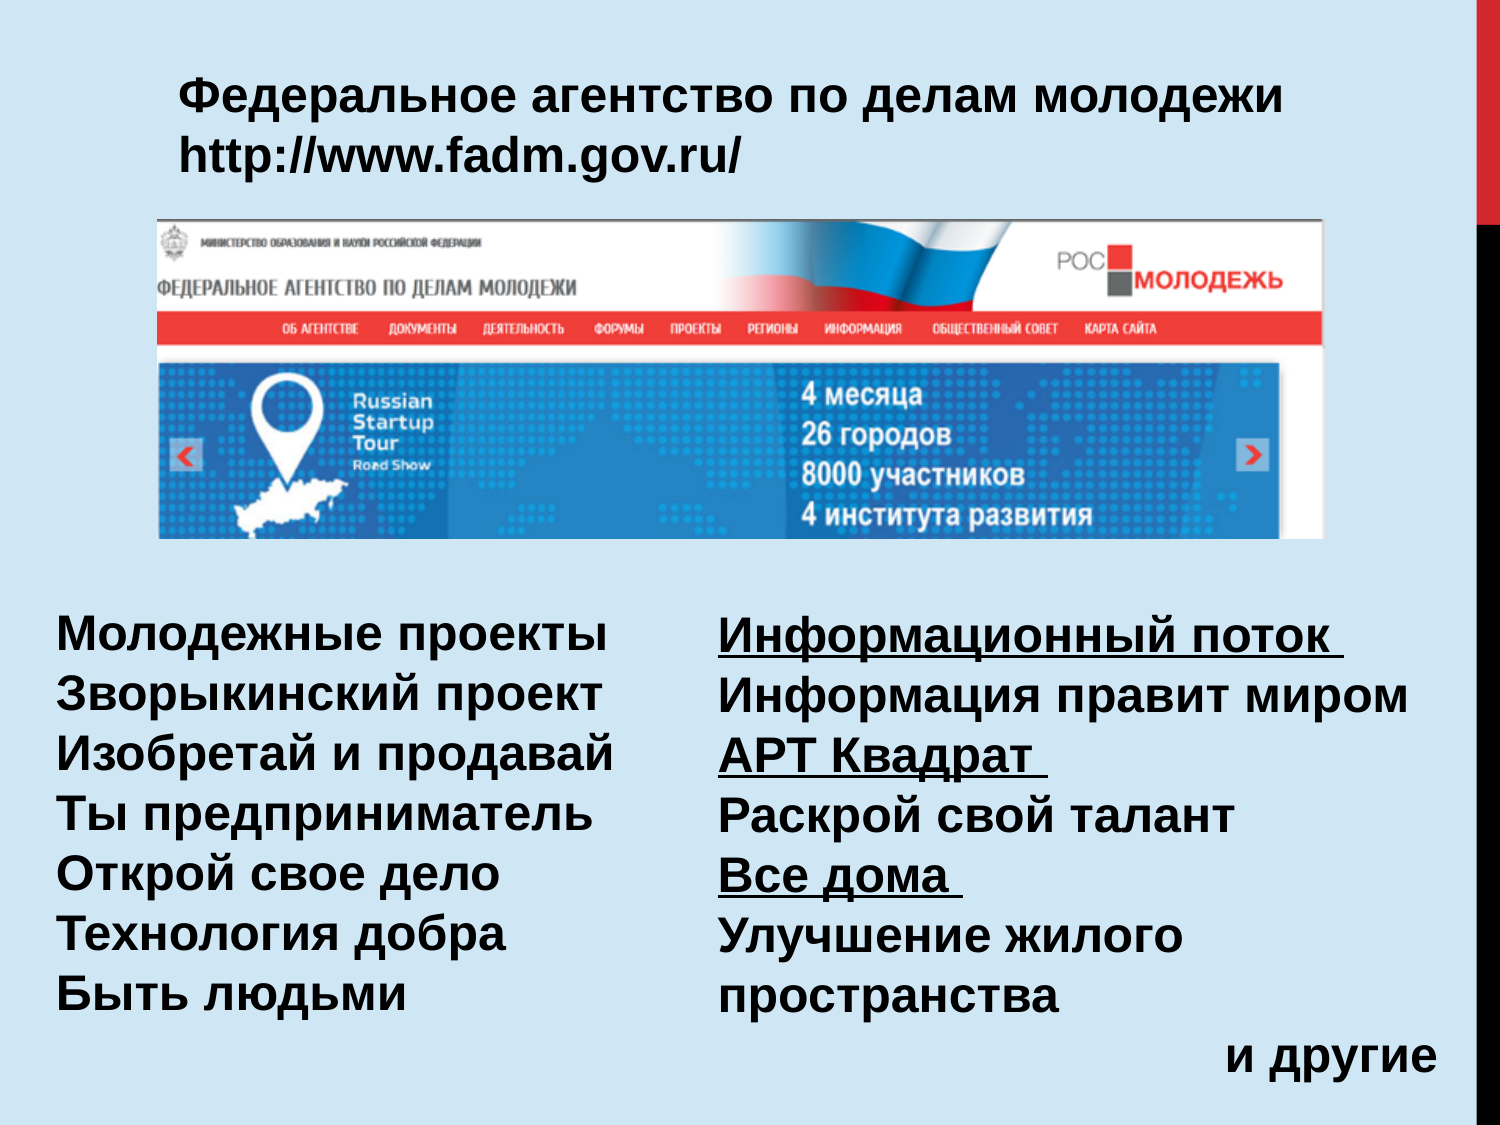

Федеральное агентство по делам молодежи
http://www.fadm.gov.ru/
Молодежные проекты
Зворыкинский проект
Изобретай и продавай
Ты предприниматель
Открой свое дело
Технология добра
Быть людьми
Информационный поток
Информация правит миром
АРТ Квадрат
Раскрой свой талант
Все дома
Улучшение жилого пространства
и другие